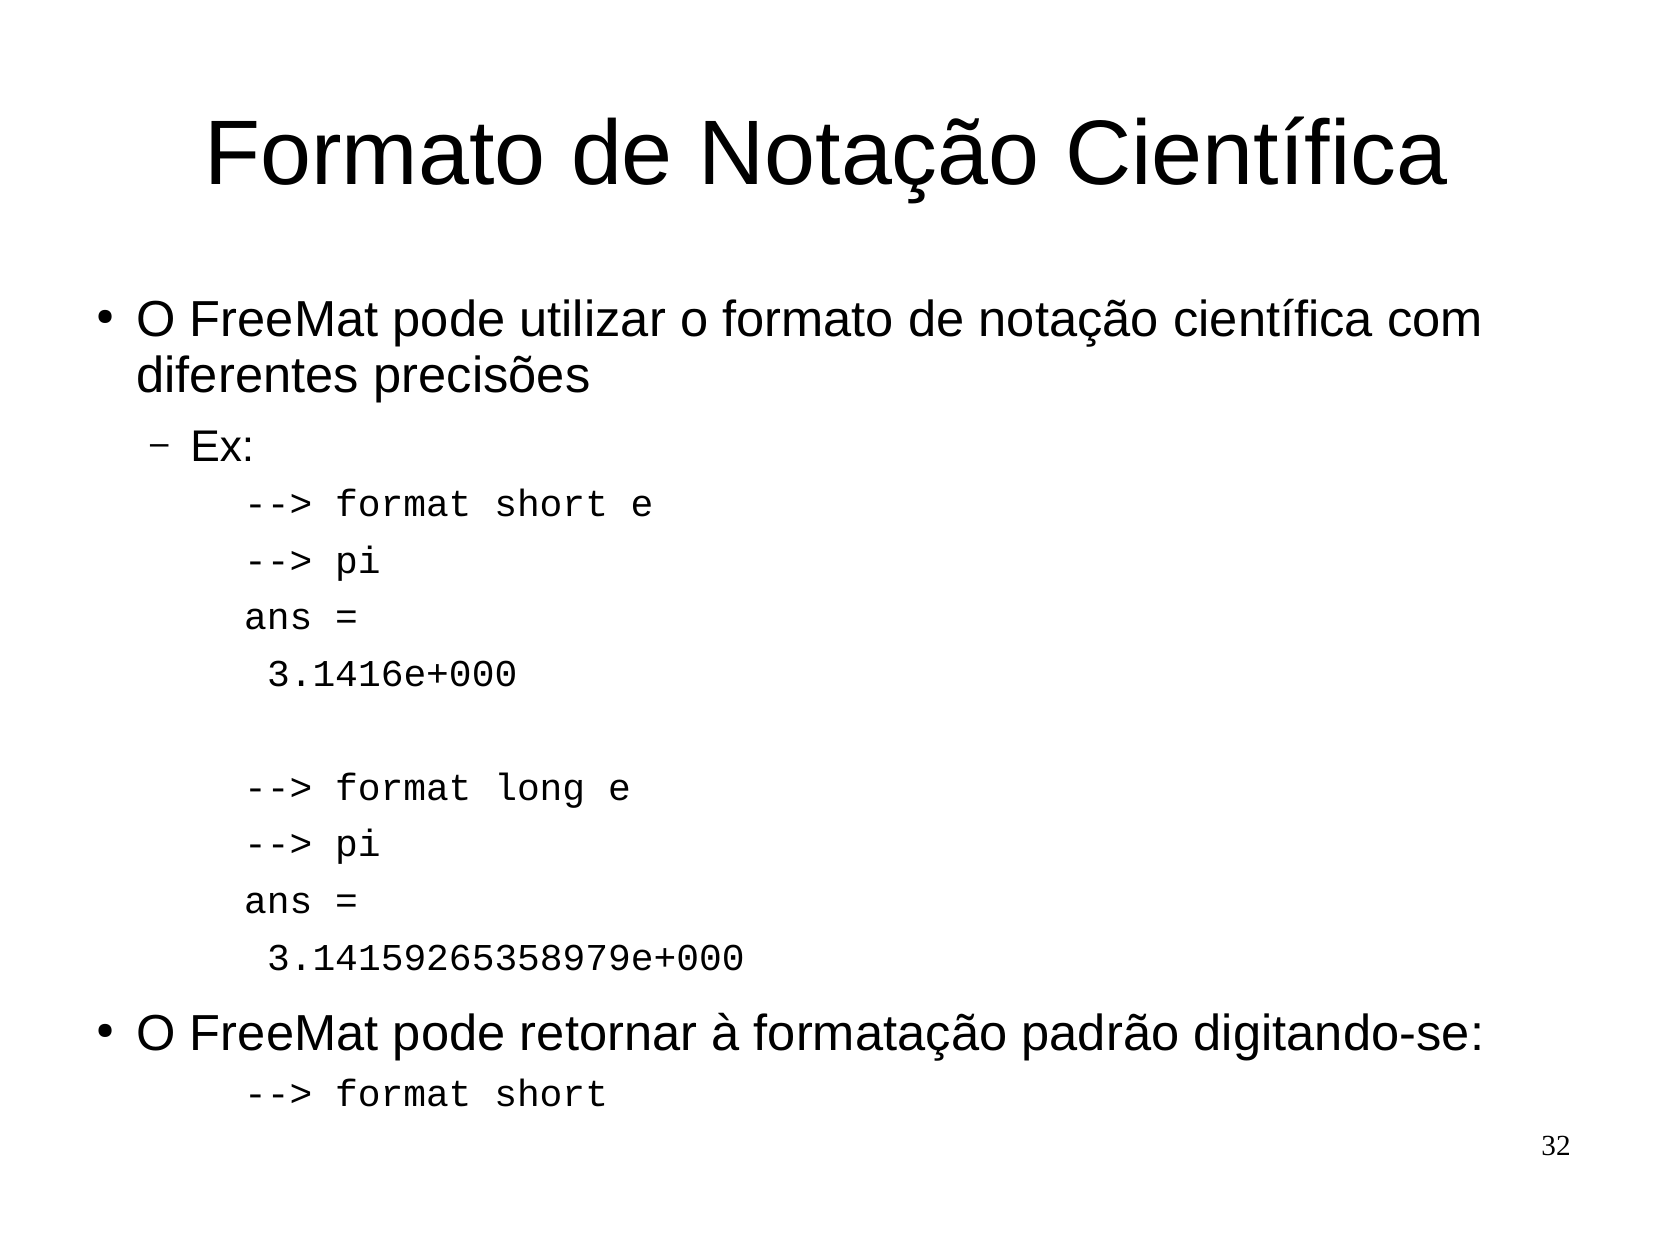

# Formato de Notação Científica
O FreeMat pode utilizar o formato de notação científica com diferentes precisões
Ex:
--> format short e
--> pi
ans =
 3.1416e+000
--> format long e
--> pi
ans =
 3.14159265358979e+000
O FreeMat pode retornar à formatação padrão digitando-se:
--> format short
32